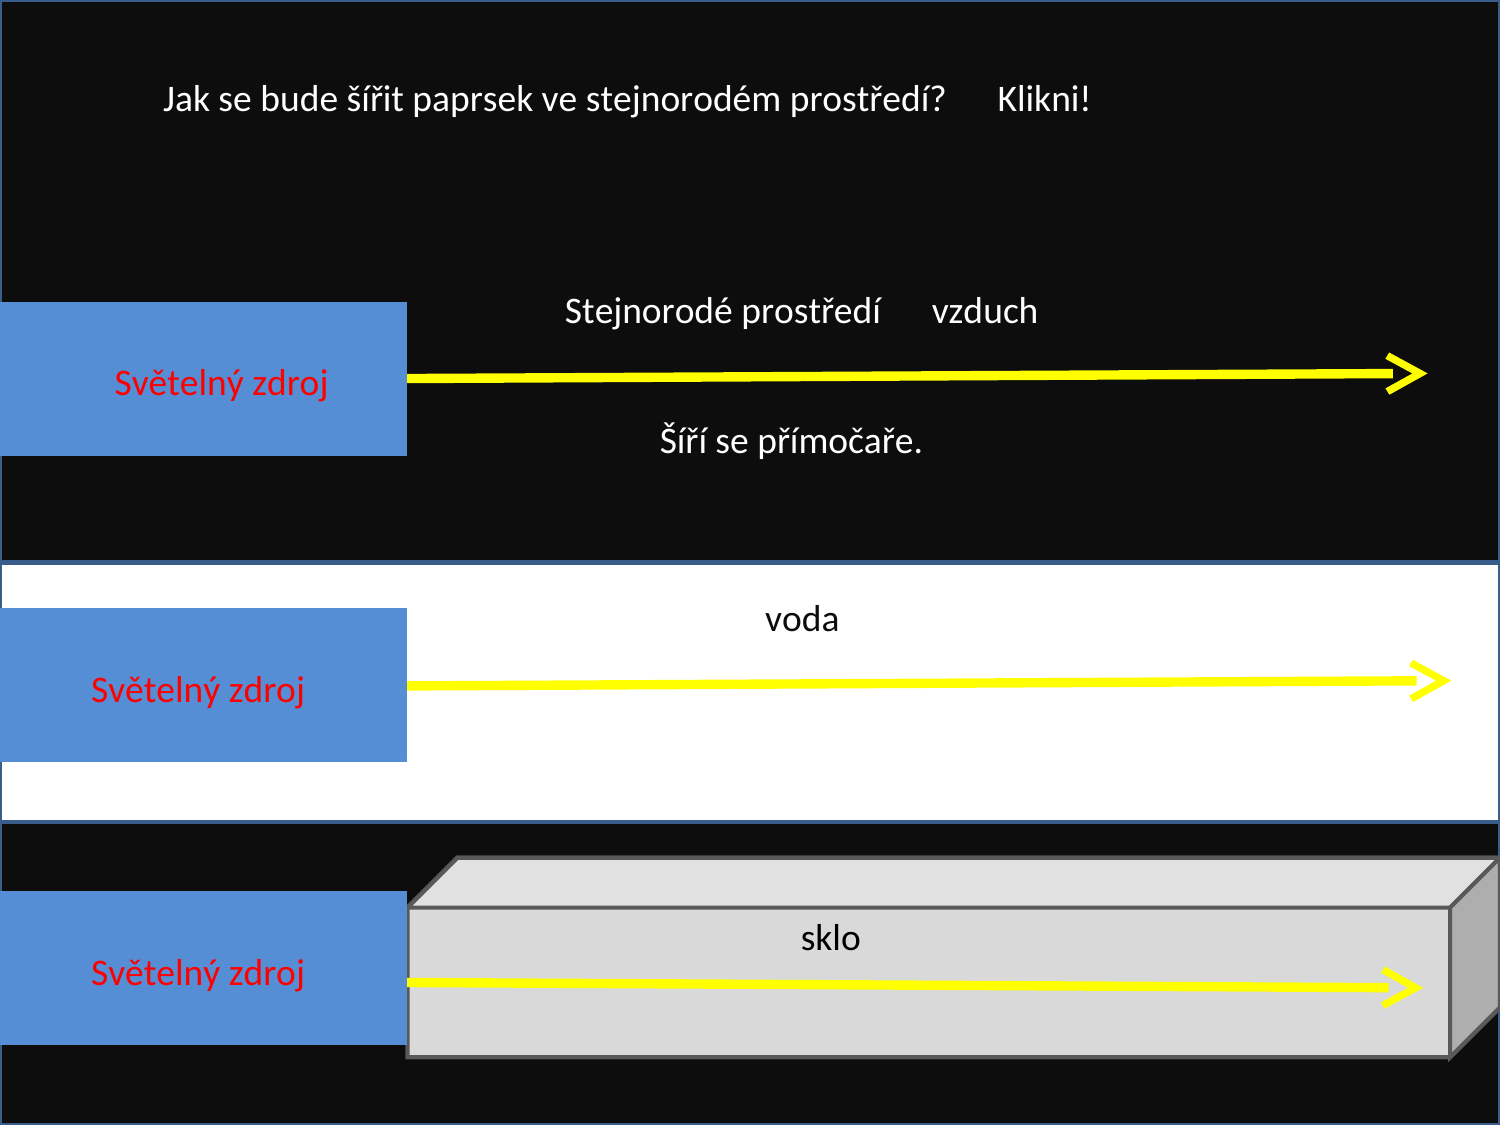

Jak se bude šířit paprsek ve stejnorodém prostředí? Klikni!
Stejnorodé prostředí vzduch
Světelný zdroj
Šíří se přímočaře.
voda
Světelný zdroj
Světelný zdroj
sklo